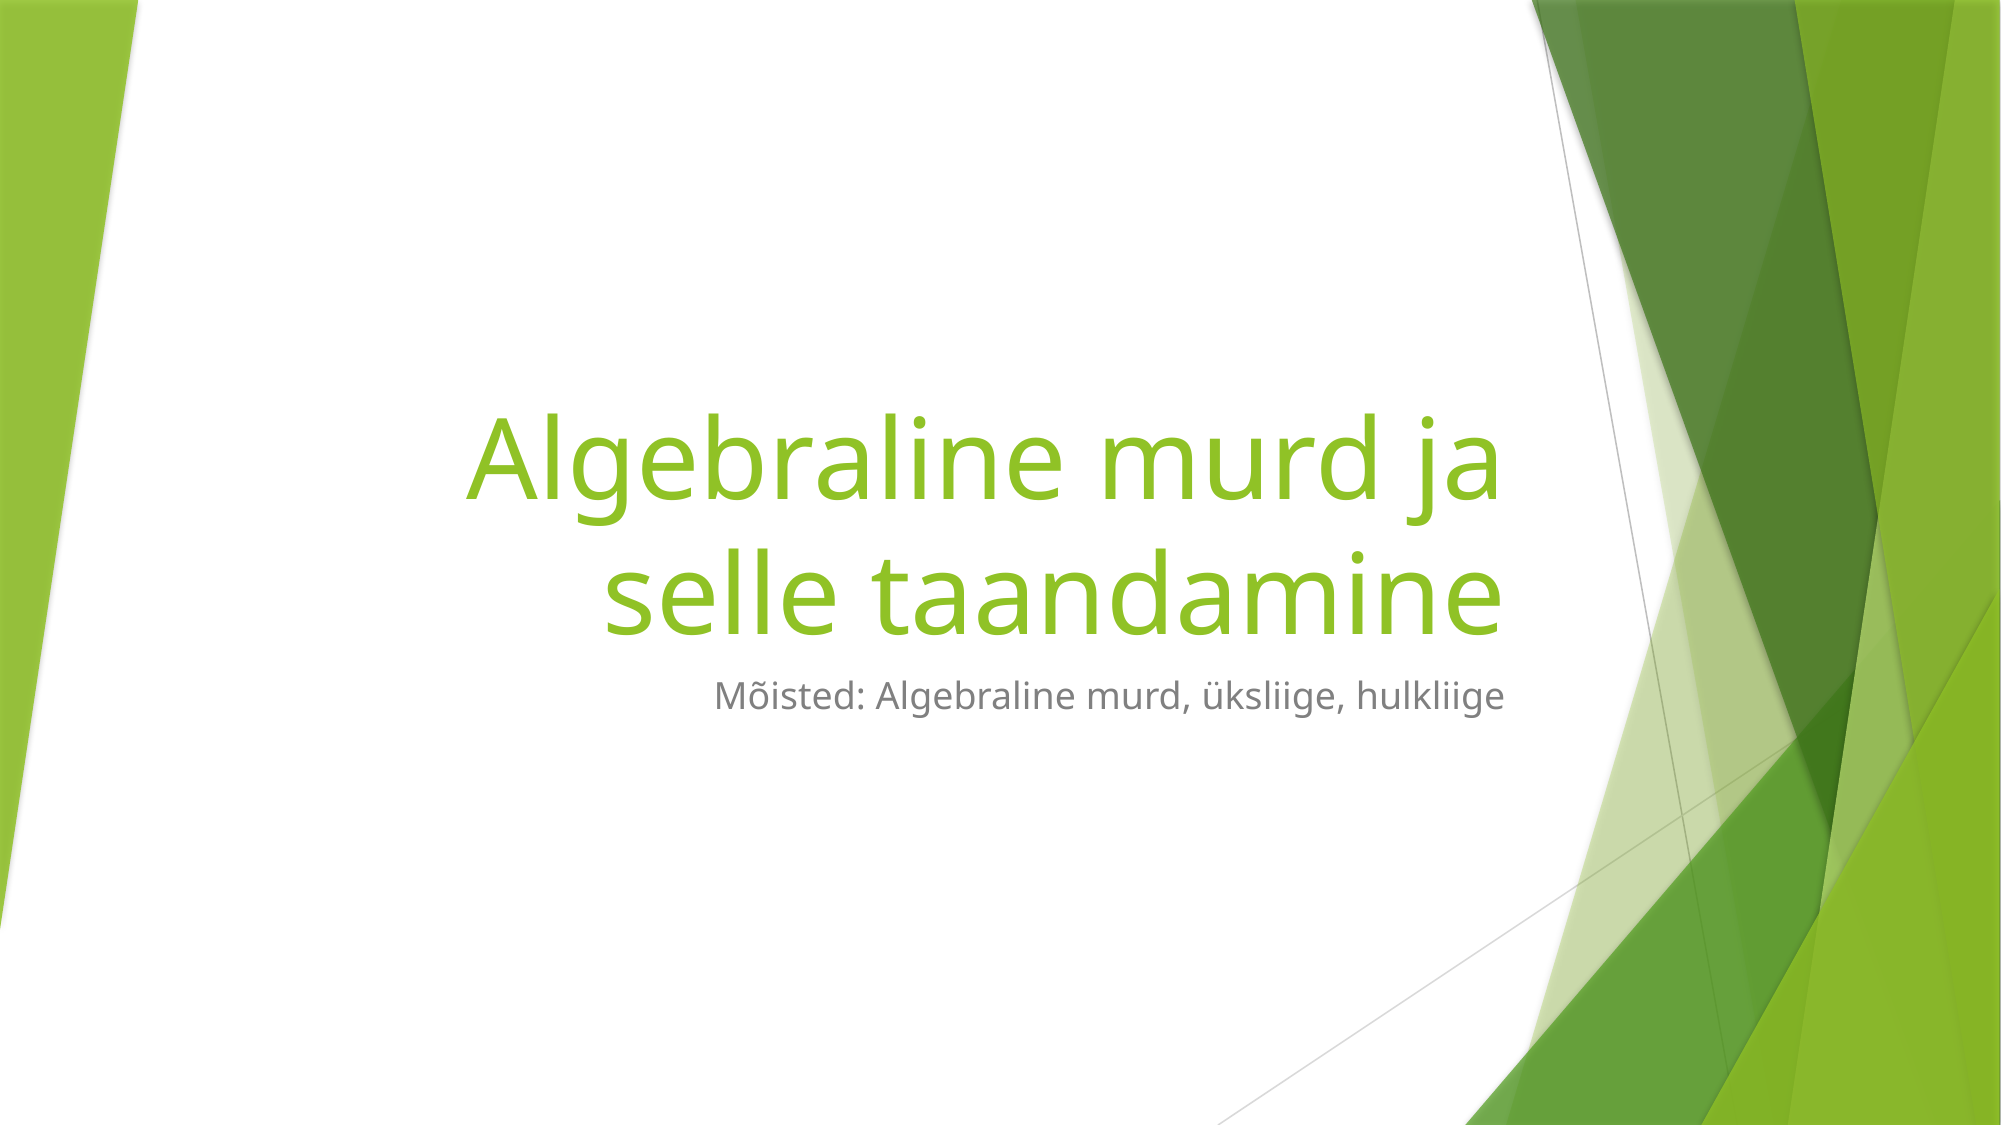

# Algebraline murd ja selle taandamine
Mõisted: Algebraline murd, üksliige, hulkliige